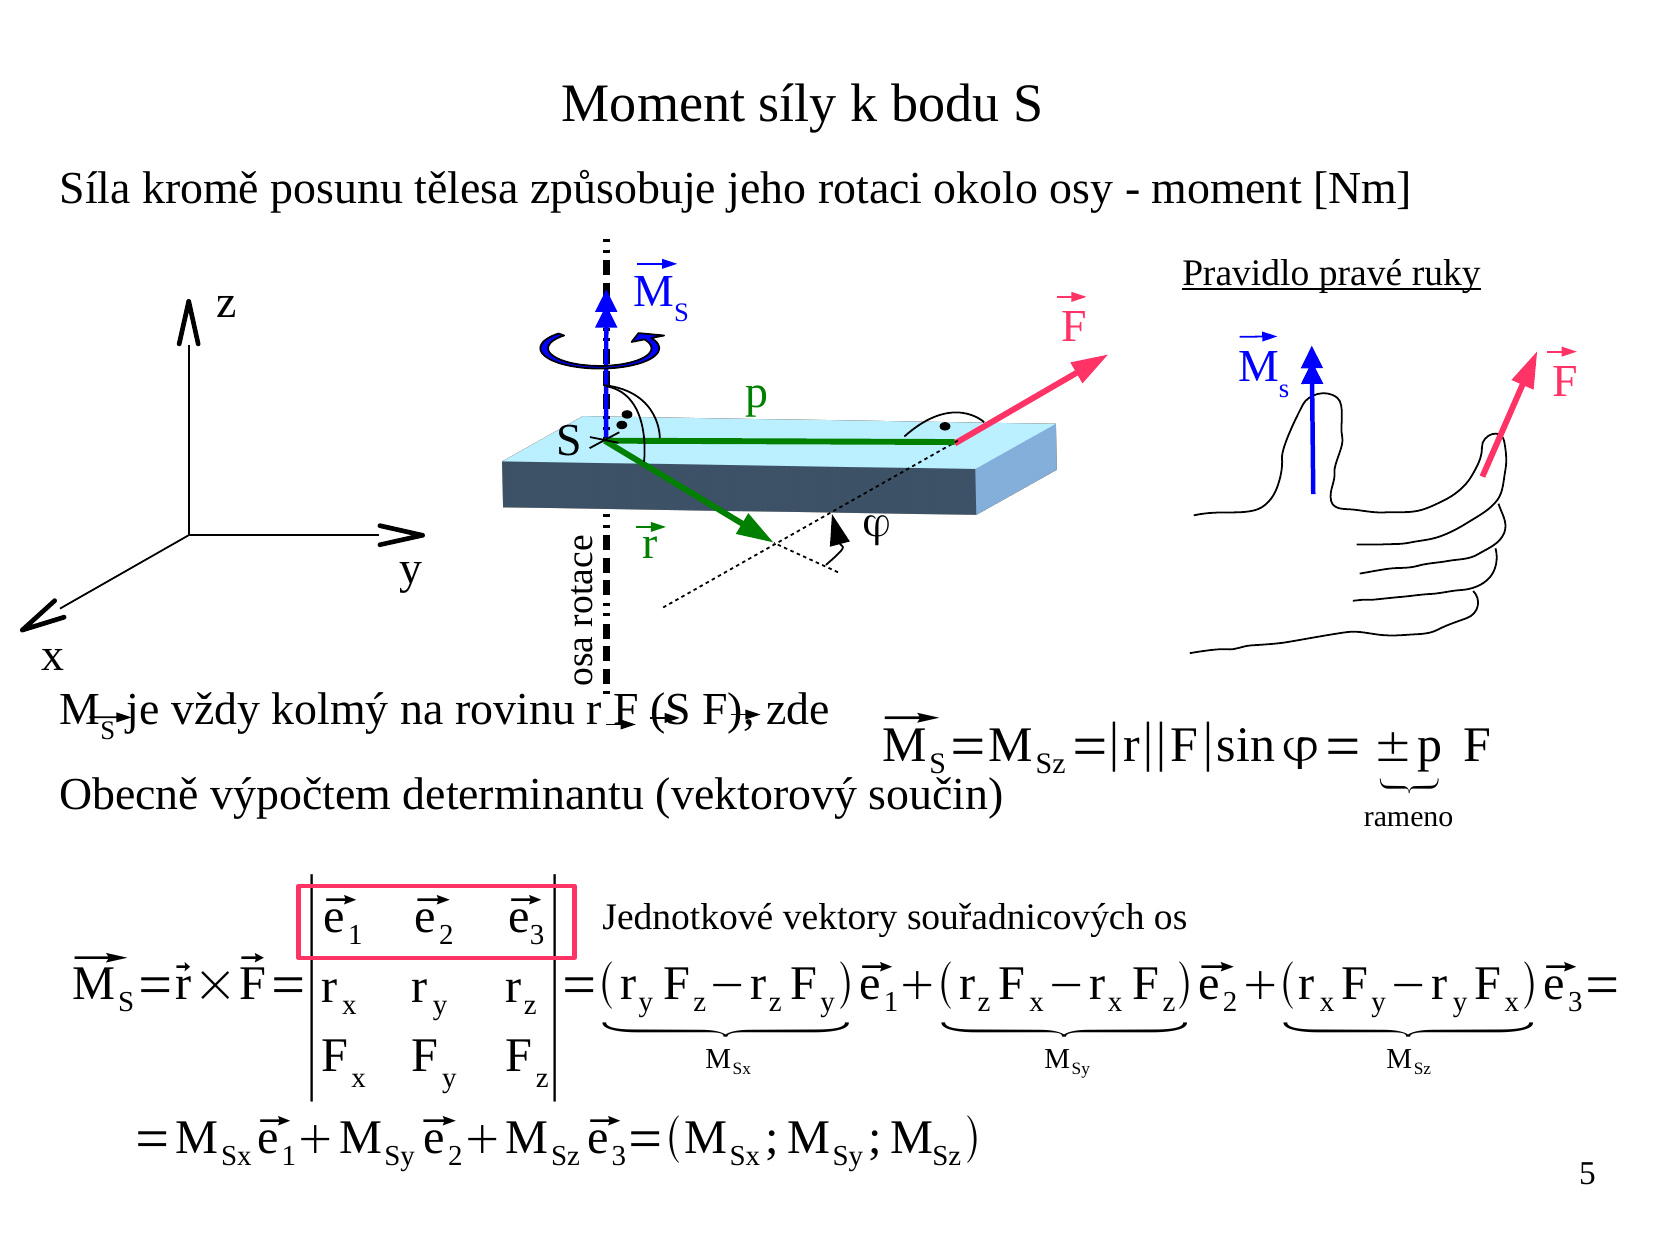

# Moment síly k bodu S
Síla kromě posunu tělesa způsobuje jeho rotaci okolo osy - moment [Nm]
MS je vždy kolmý na rovinu r F (S F), zde
Obecně výpočtem determinantu (vektorový součin)
Pravidlo pravé ruky
MS
z
F
Ms
F
p
S
j
r
y
osa rotace
x
Jednotkové vektory souřadnicových os
5